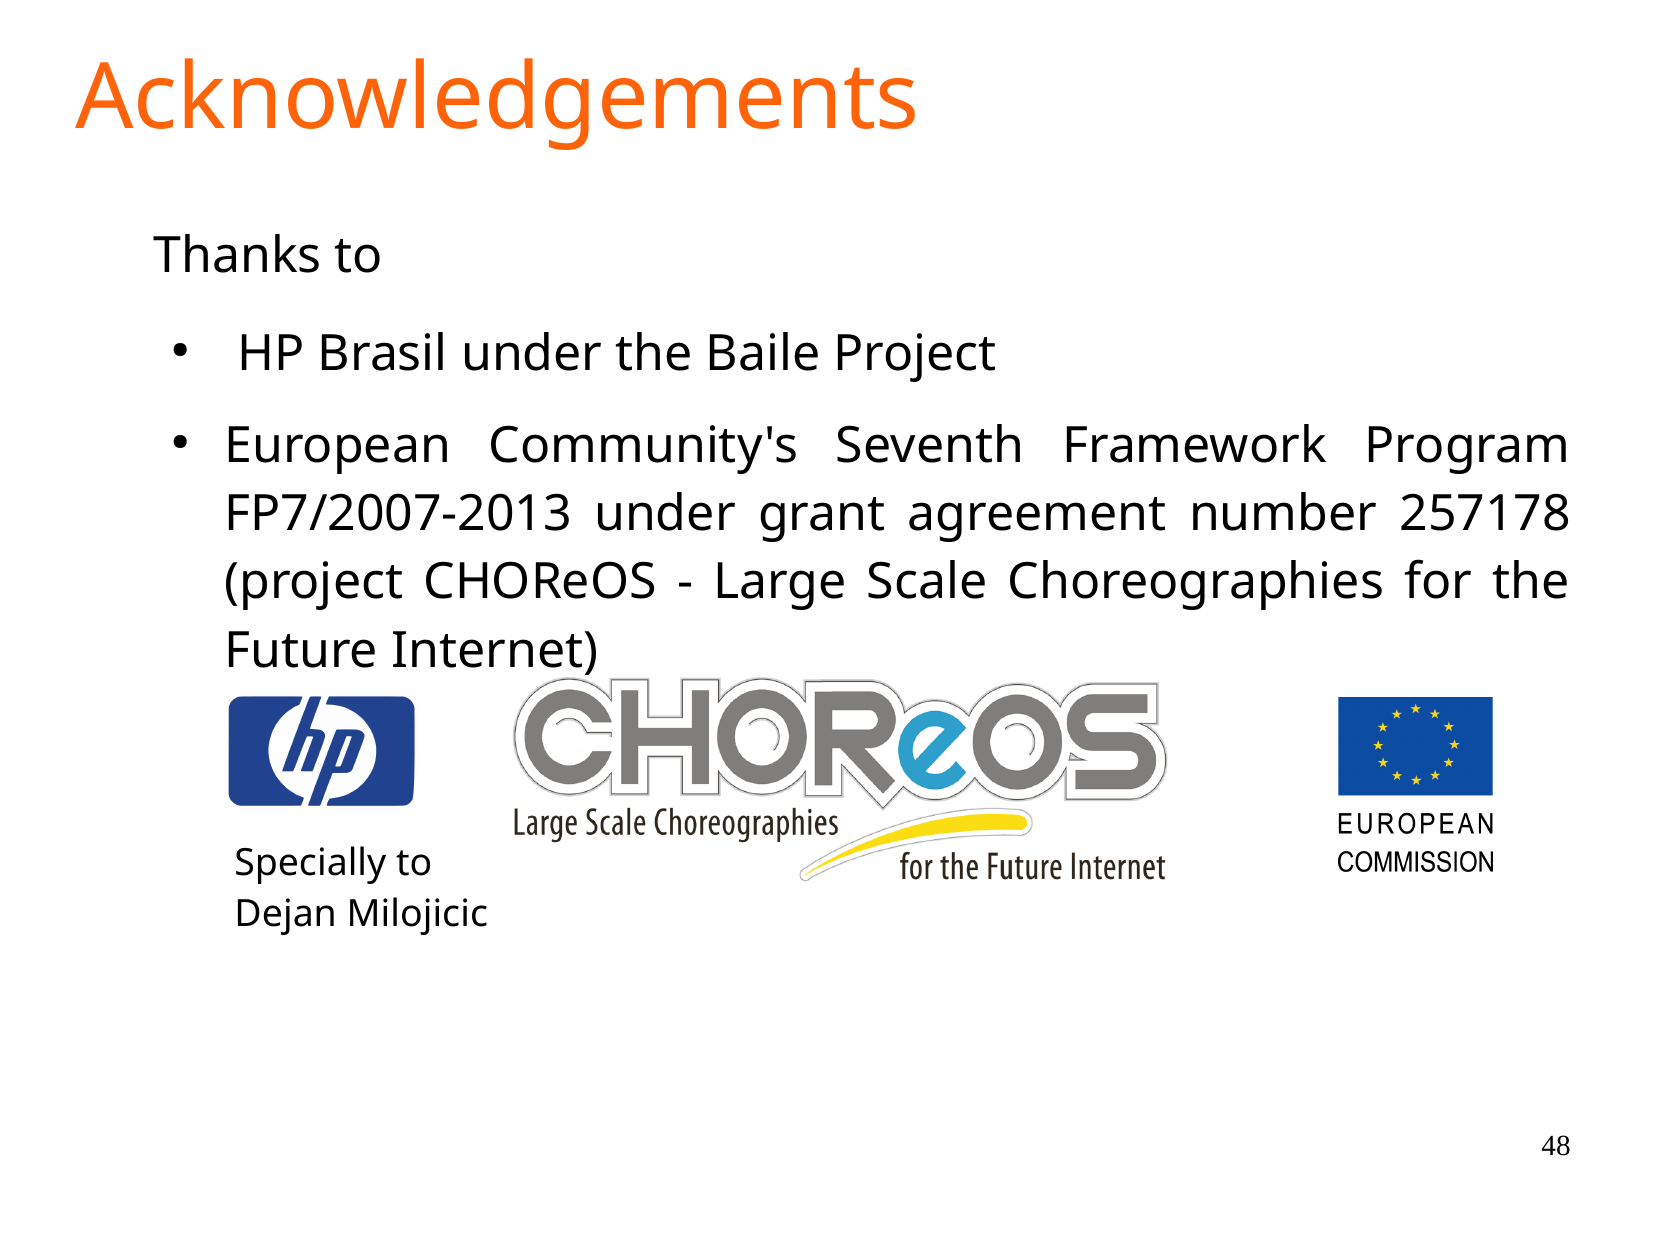

Acknowledgements
# Thanks to
 HP Brasil under the Baile Project
European Community's Seventh Framework Program FP7/2007-2013 under grant agreement number 257178 (project CHOReOS - Large Scale Choreographies for the Future Internet)
Specially to Dejan Milojicic
48